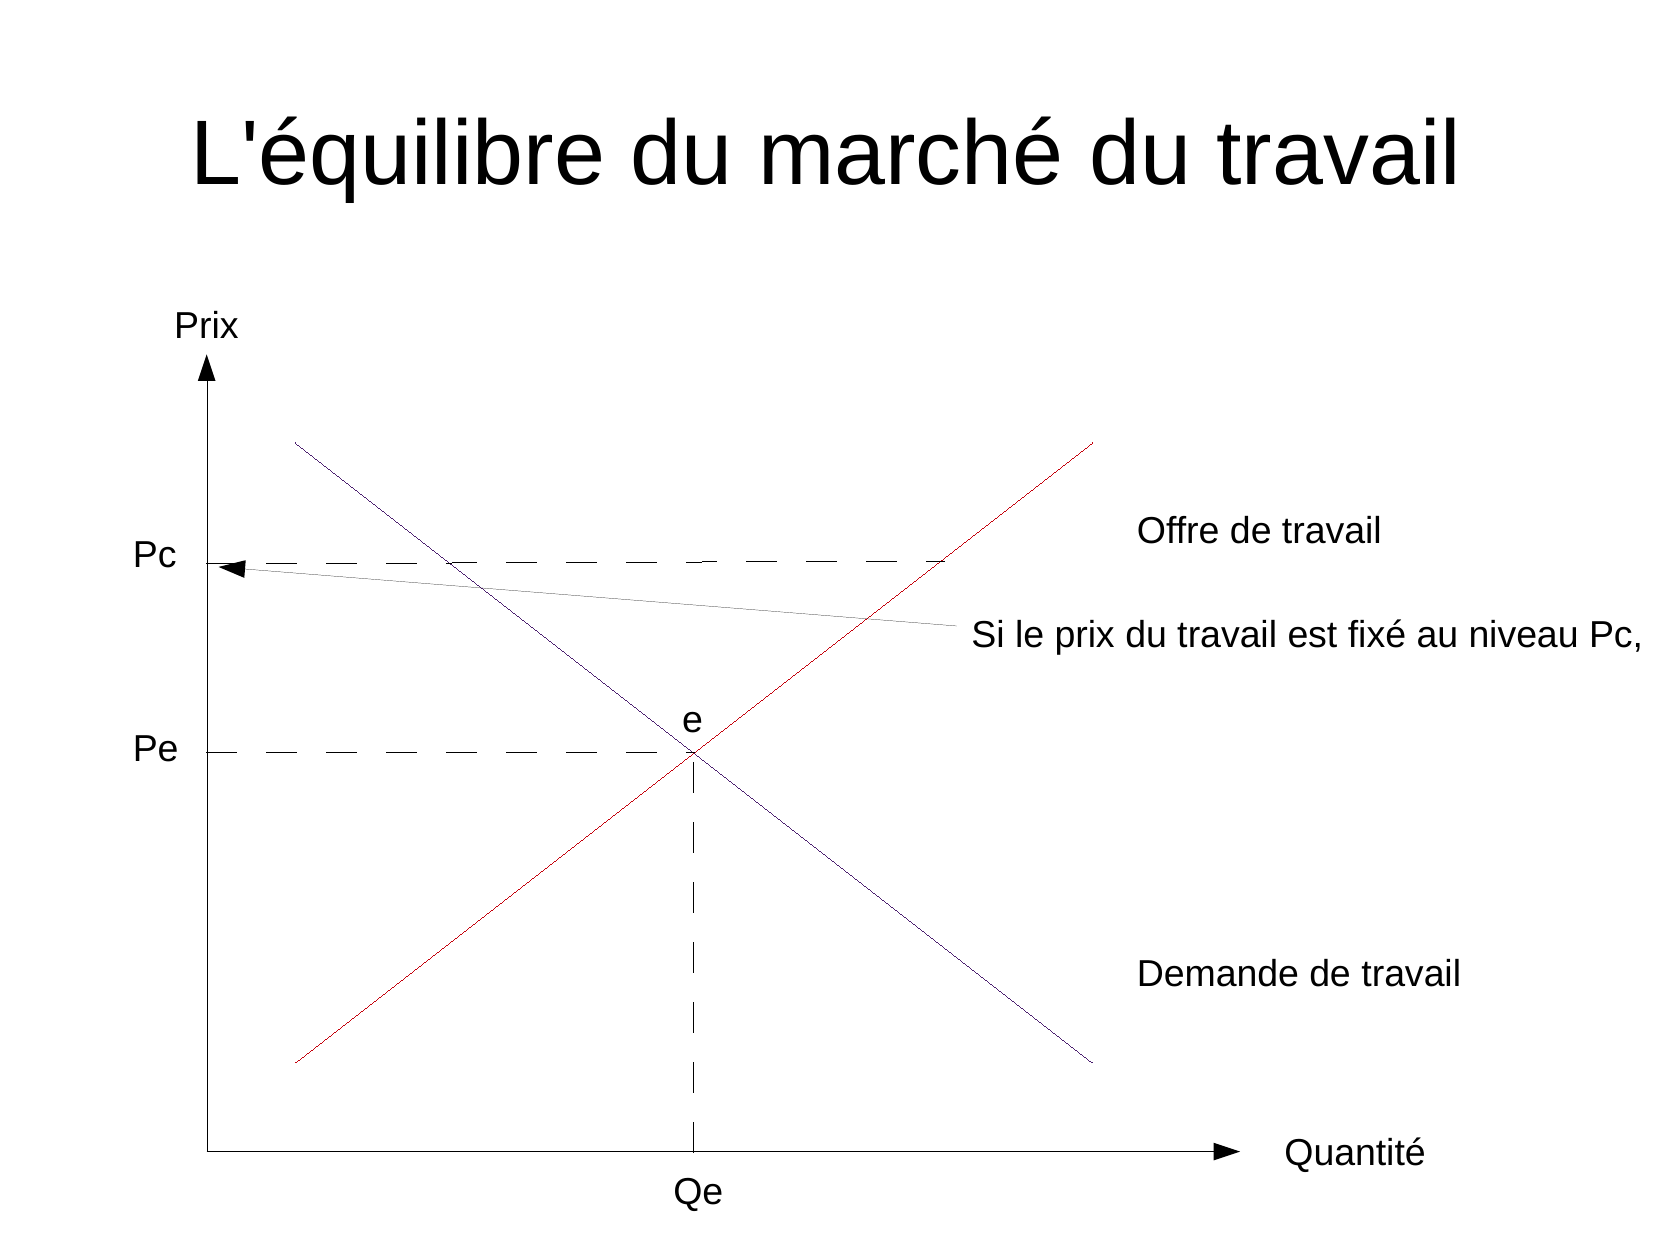

# L'équilibre du marché du travail
Prix
Offre de travail
Pc
Si le prix du travail est fixé au niveau Pc,
e
Pe
Demande de travail
Quantité
Qe